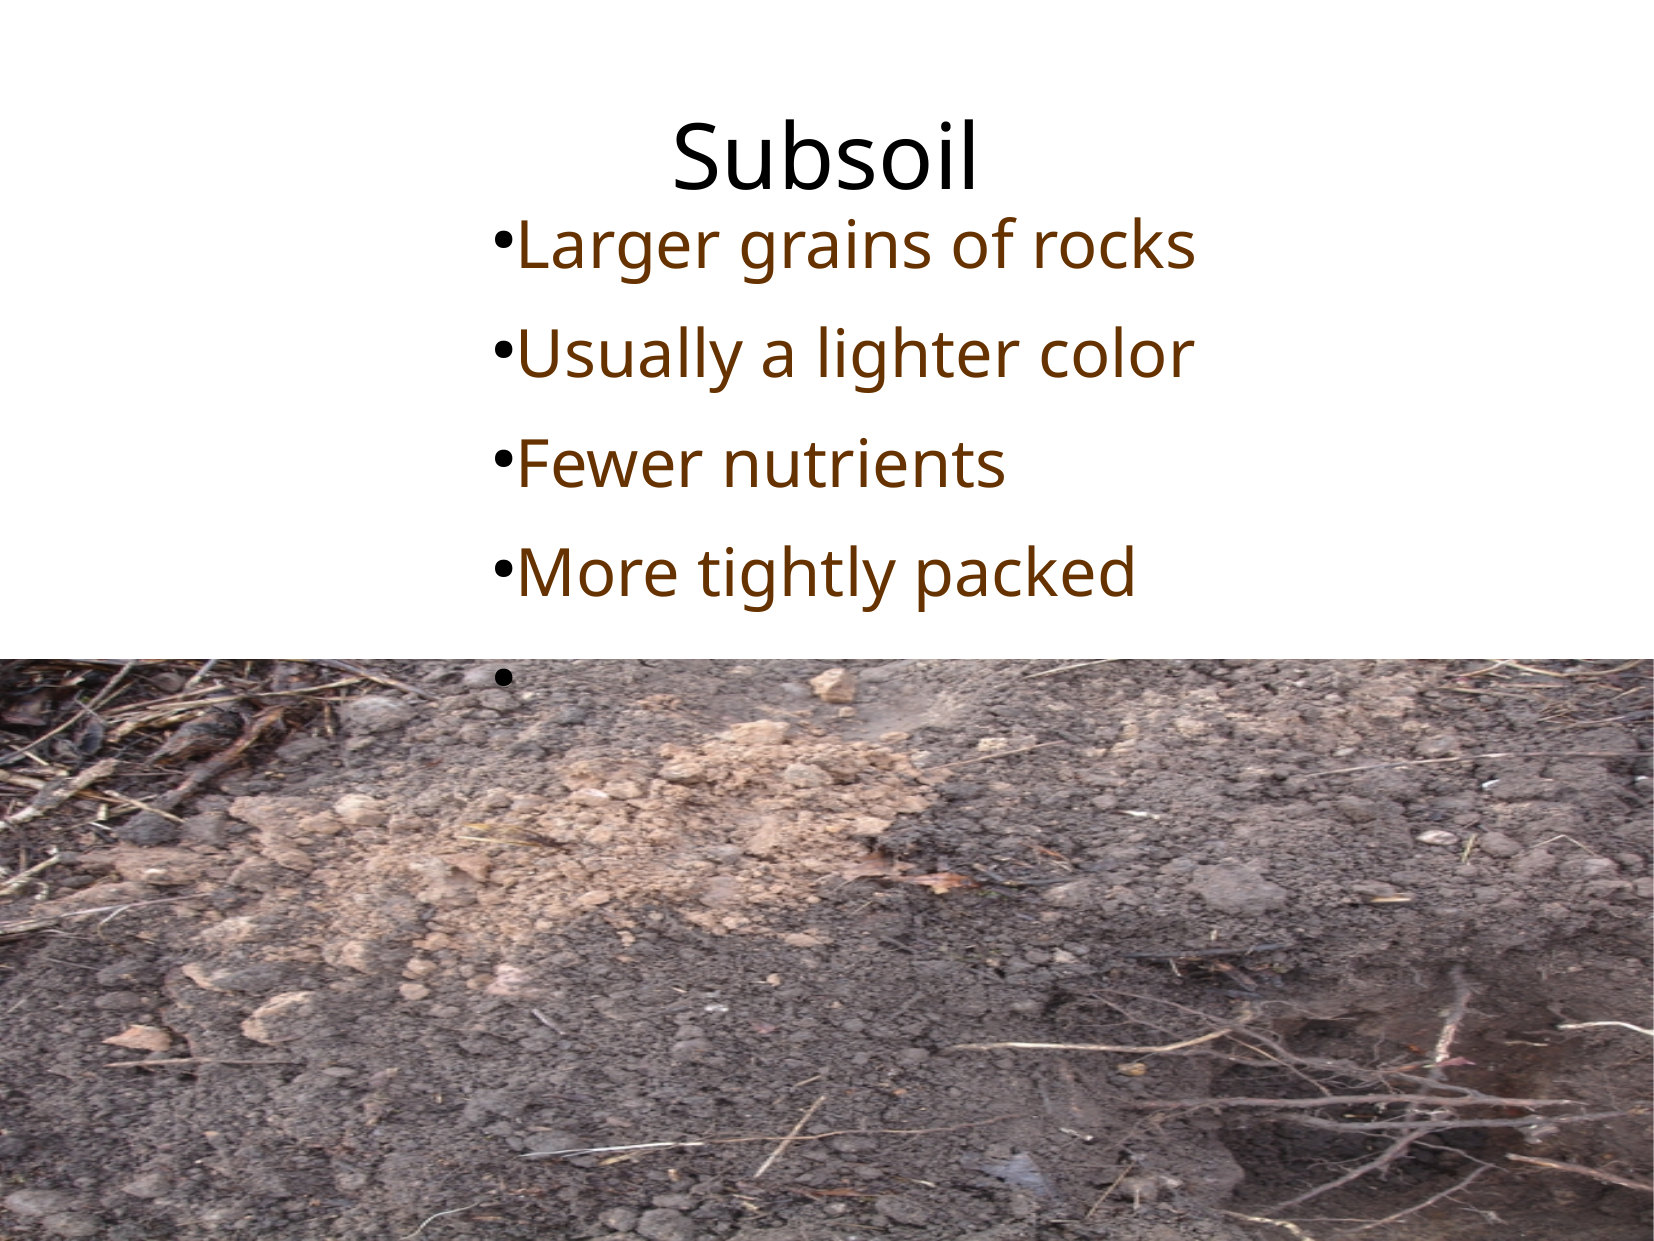

# Subsoil
Larger grains of rocks
Usually a lighter color
Fewer nutrients
More tightly packed